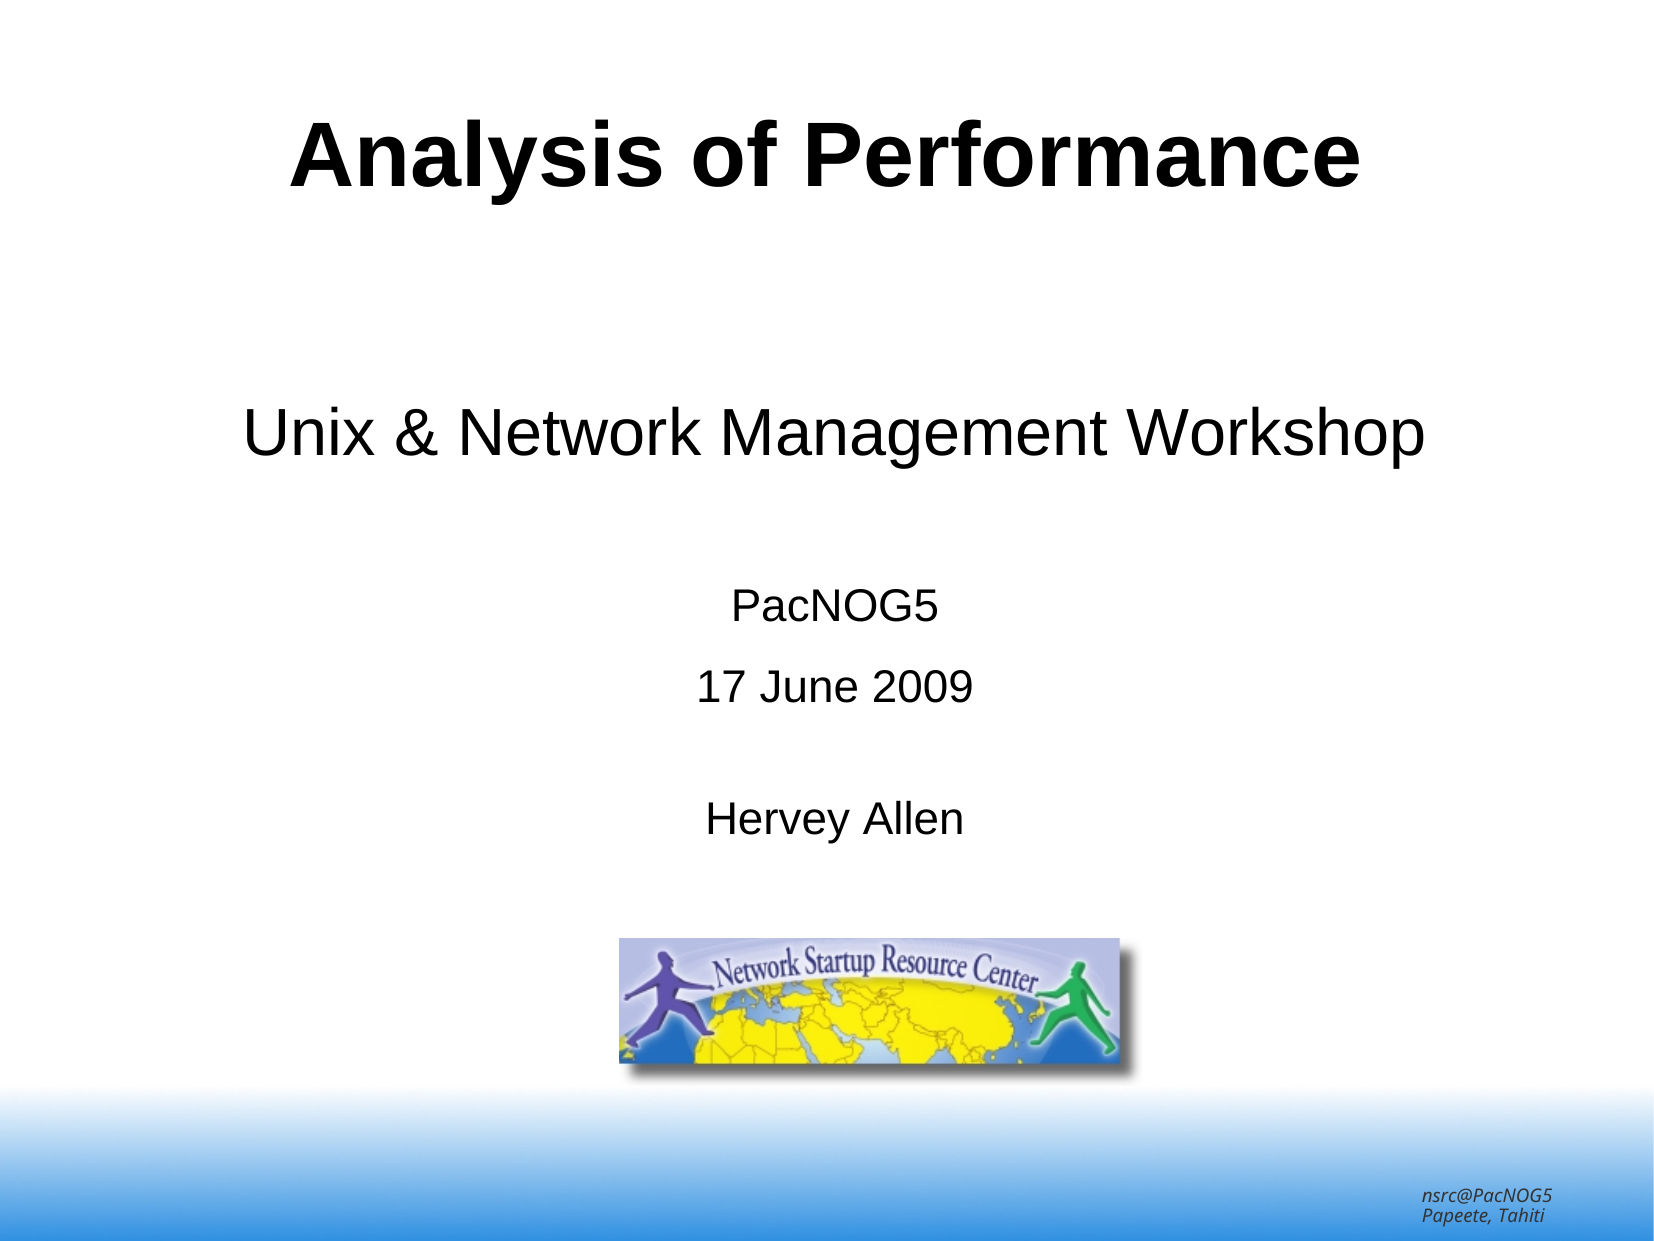

# Analysis of Performance
Unix & Network Management Workshop
PacNOG5
17 June 2009
Hervey Allen